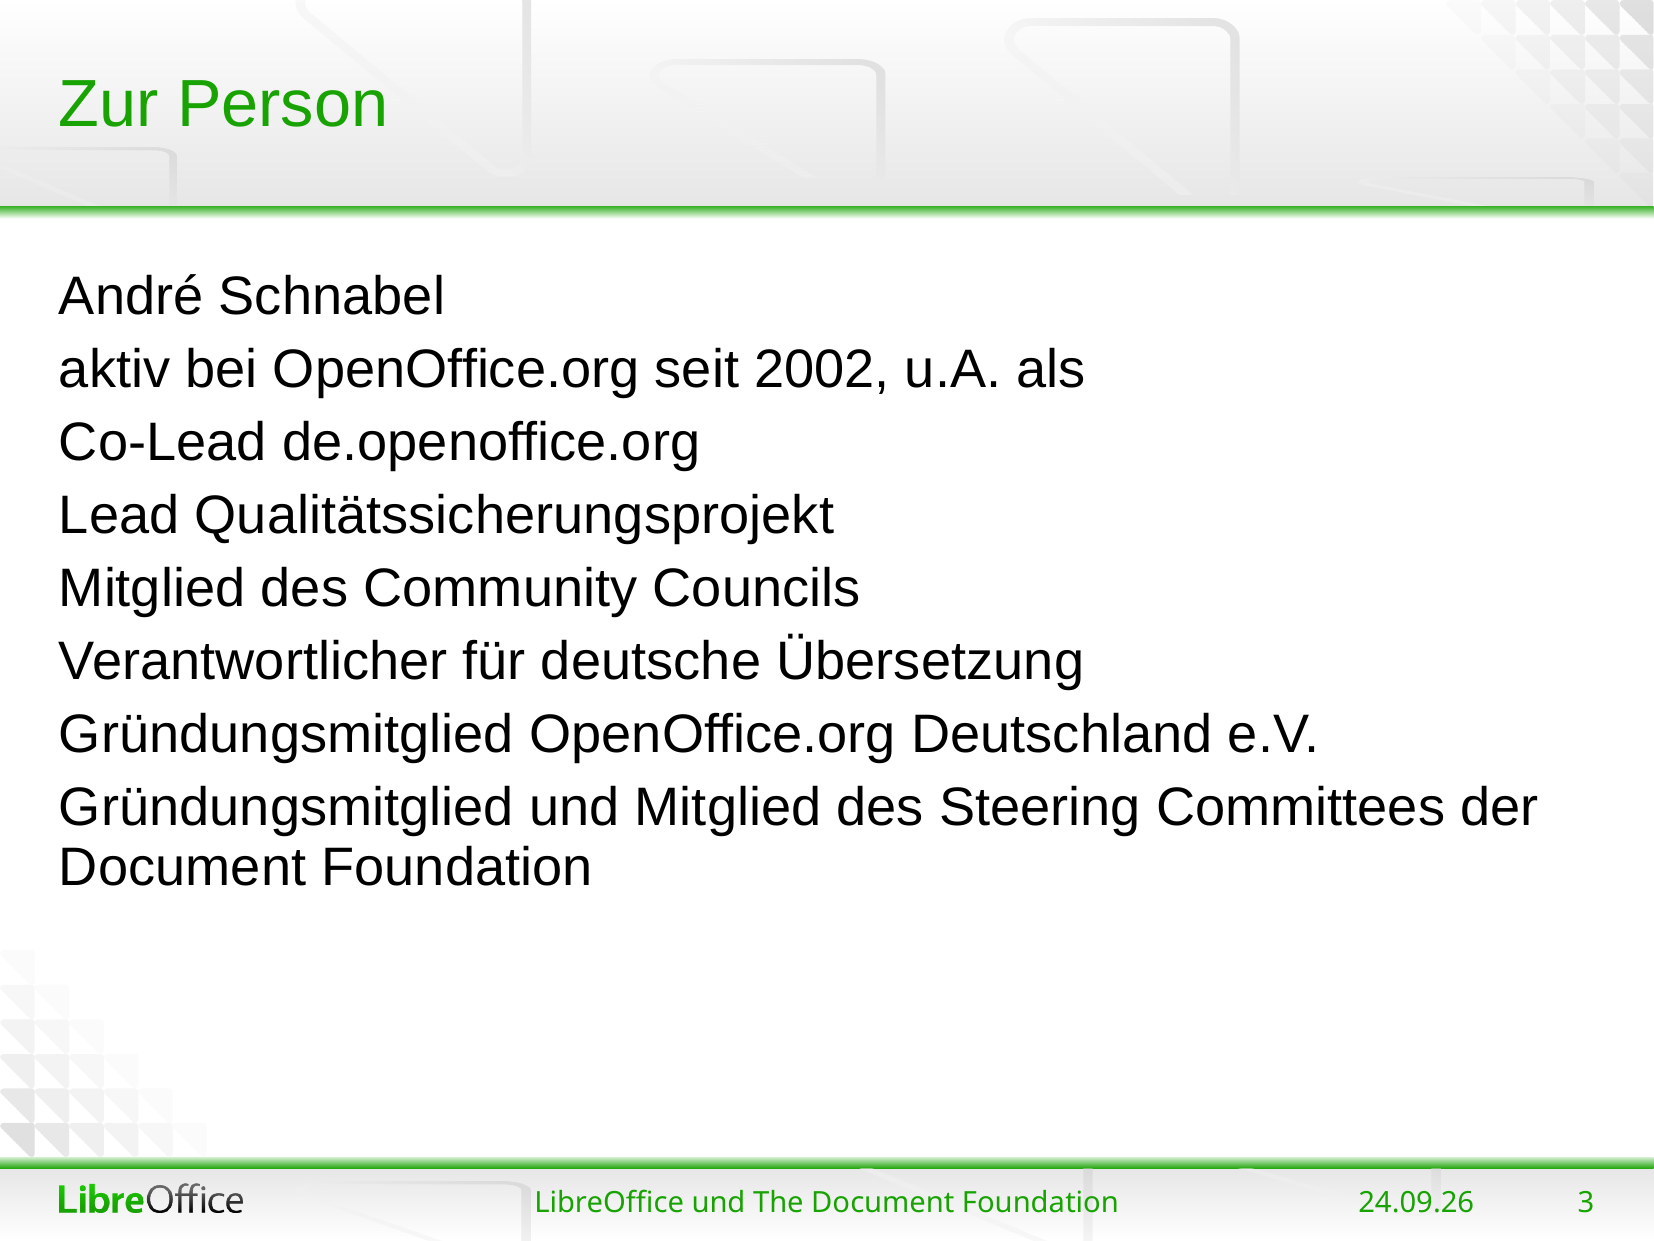

# Zur Person
André Schnabel
aktiv bei OpenOffice.org seit 2002, u.A. als
Co-Lead de.openoffice.org
Lead Qualitätssicherungsprojekt
Mitglied des Community Councils
Verantwortlicher für deutsche Übersetzung
Gründungsmitglied OpenOffice.org Deutschland e.V.
Gründungsmitglied und Mitglied des Steering Committees der Document Foundation
LibreOffice und The Document Foundation
3